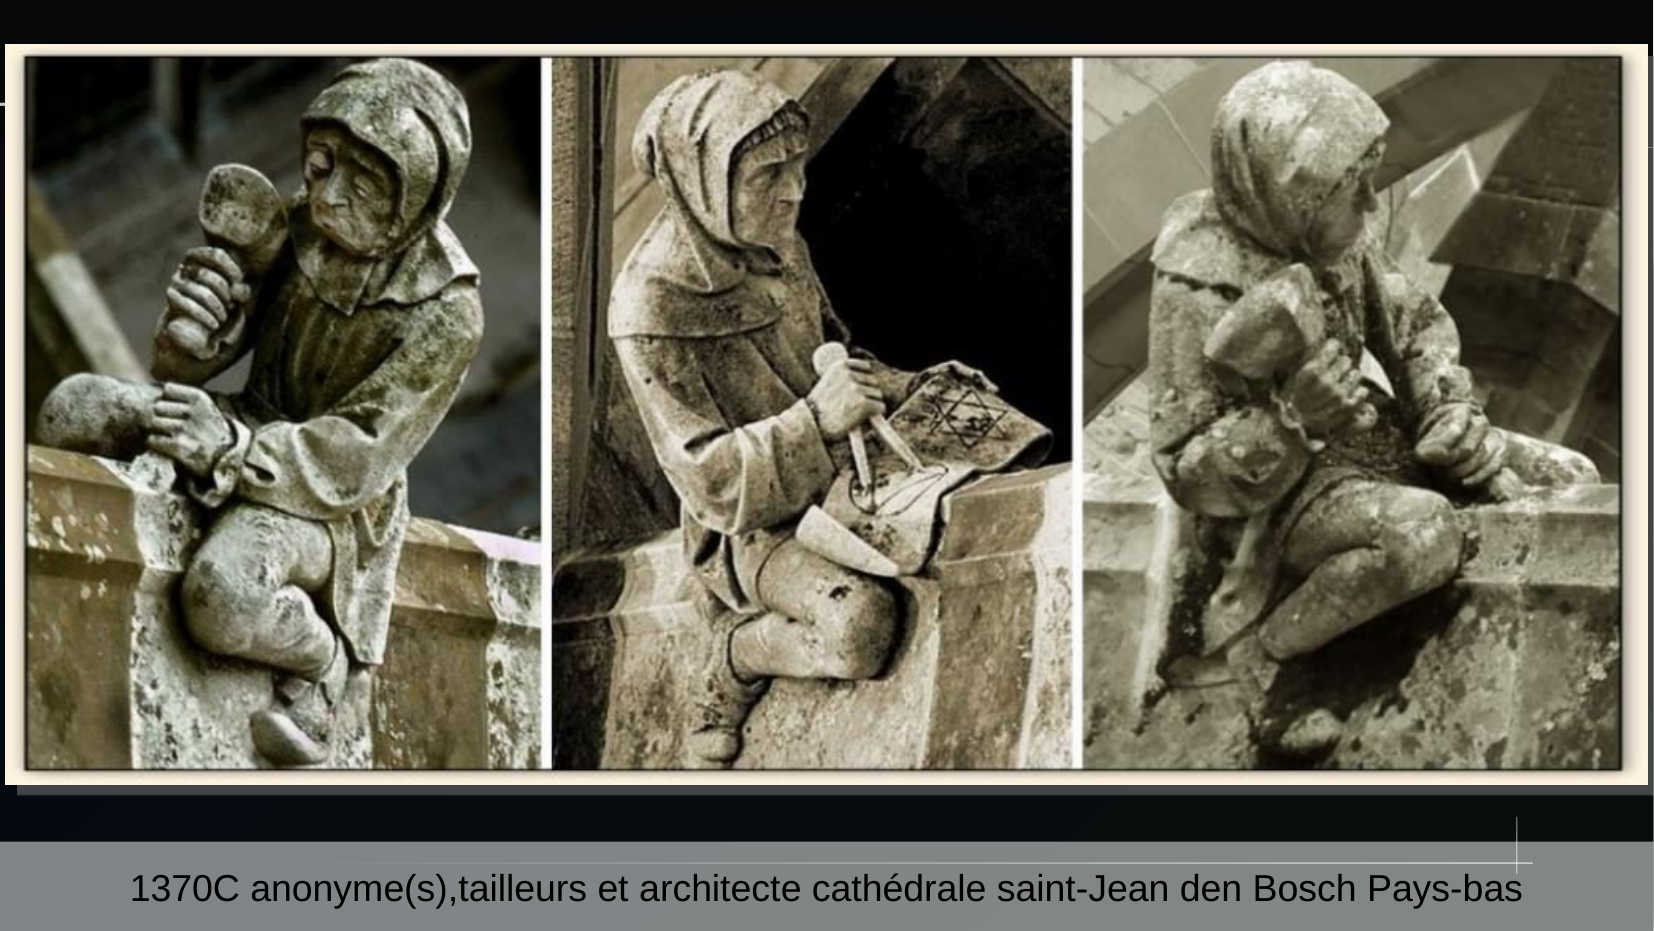

1370C anonyme(s),tailleurs et architecte cathédrale saint-Jean den Bosch Pays-bas